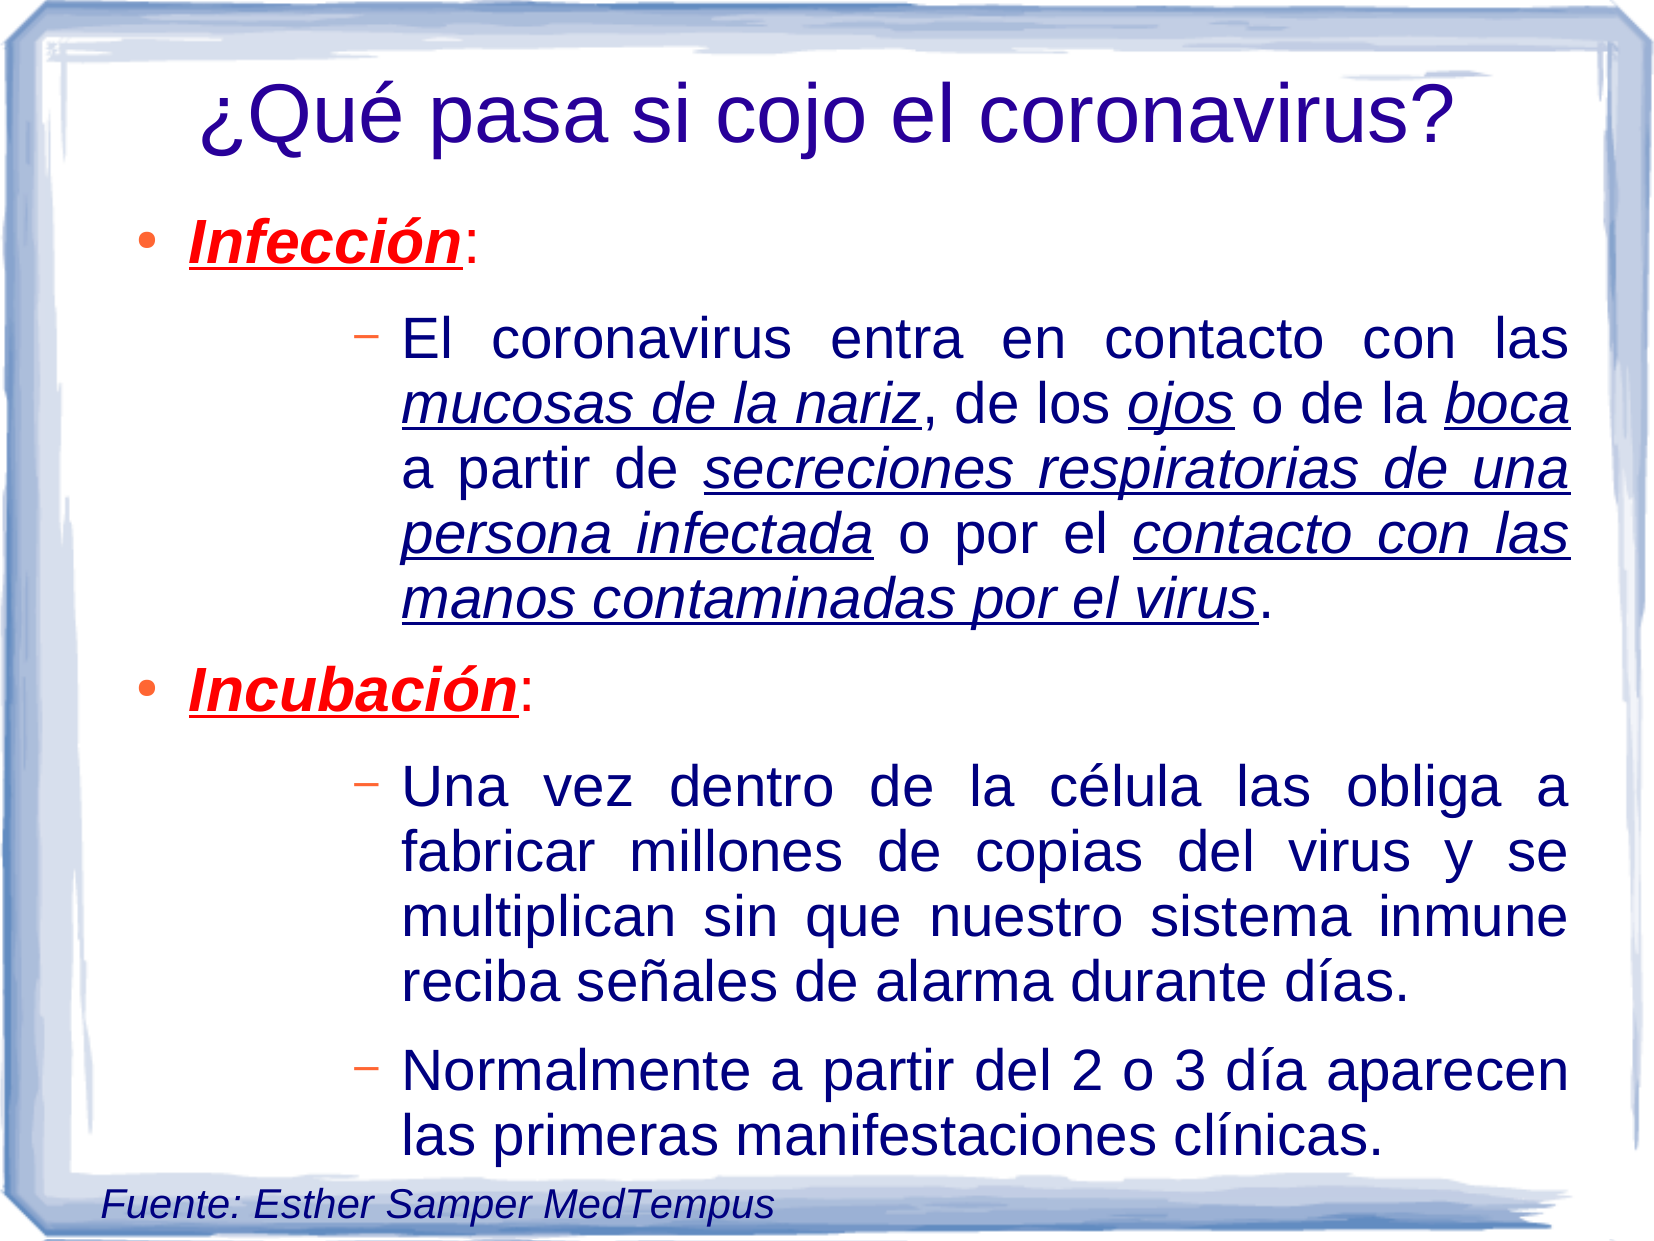

# ¿Qué pasa si cojo el coronavirus?
Infección:
El coronavirus entra en contacto con las mucosas de la nariz, de los ojos o de la boca a partir de secreciones respiratorias de una persona infectada o por el contacto con las manos contaminadas por el virus.
Incubación:
Una vez dentro de la célula las obliga a fabricar millones de copias del virus y se multiplican sin que nuestro sistema inmune reciba señales de alarma durante días.
Normalmente a partir del 2 o 3 día aparecen las primeras manifestaciones clínicas.
Fuente: Esther Samper MedTempus